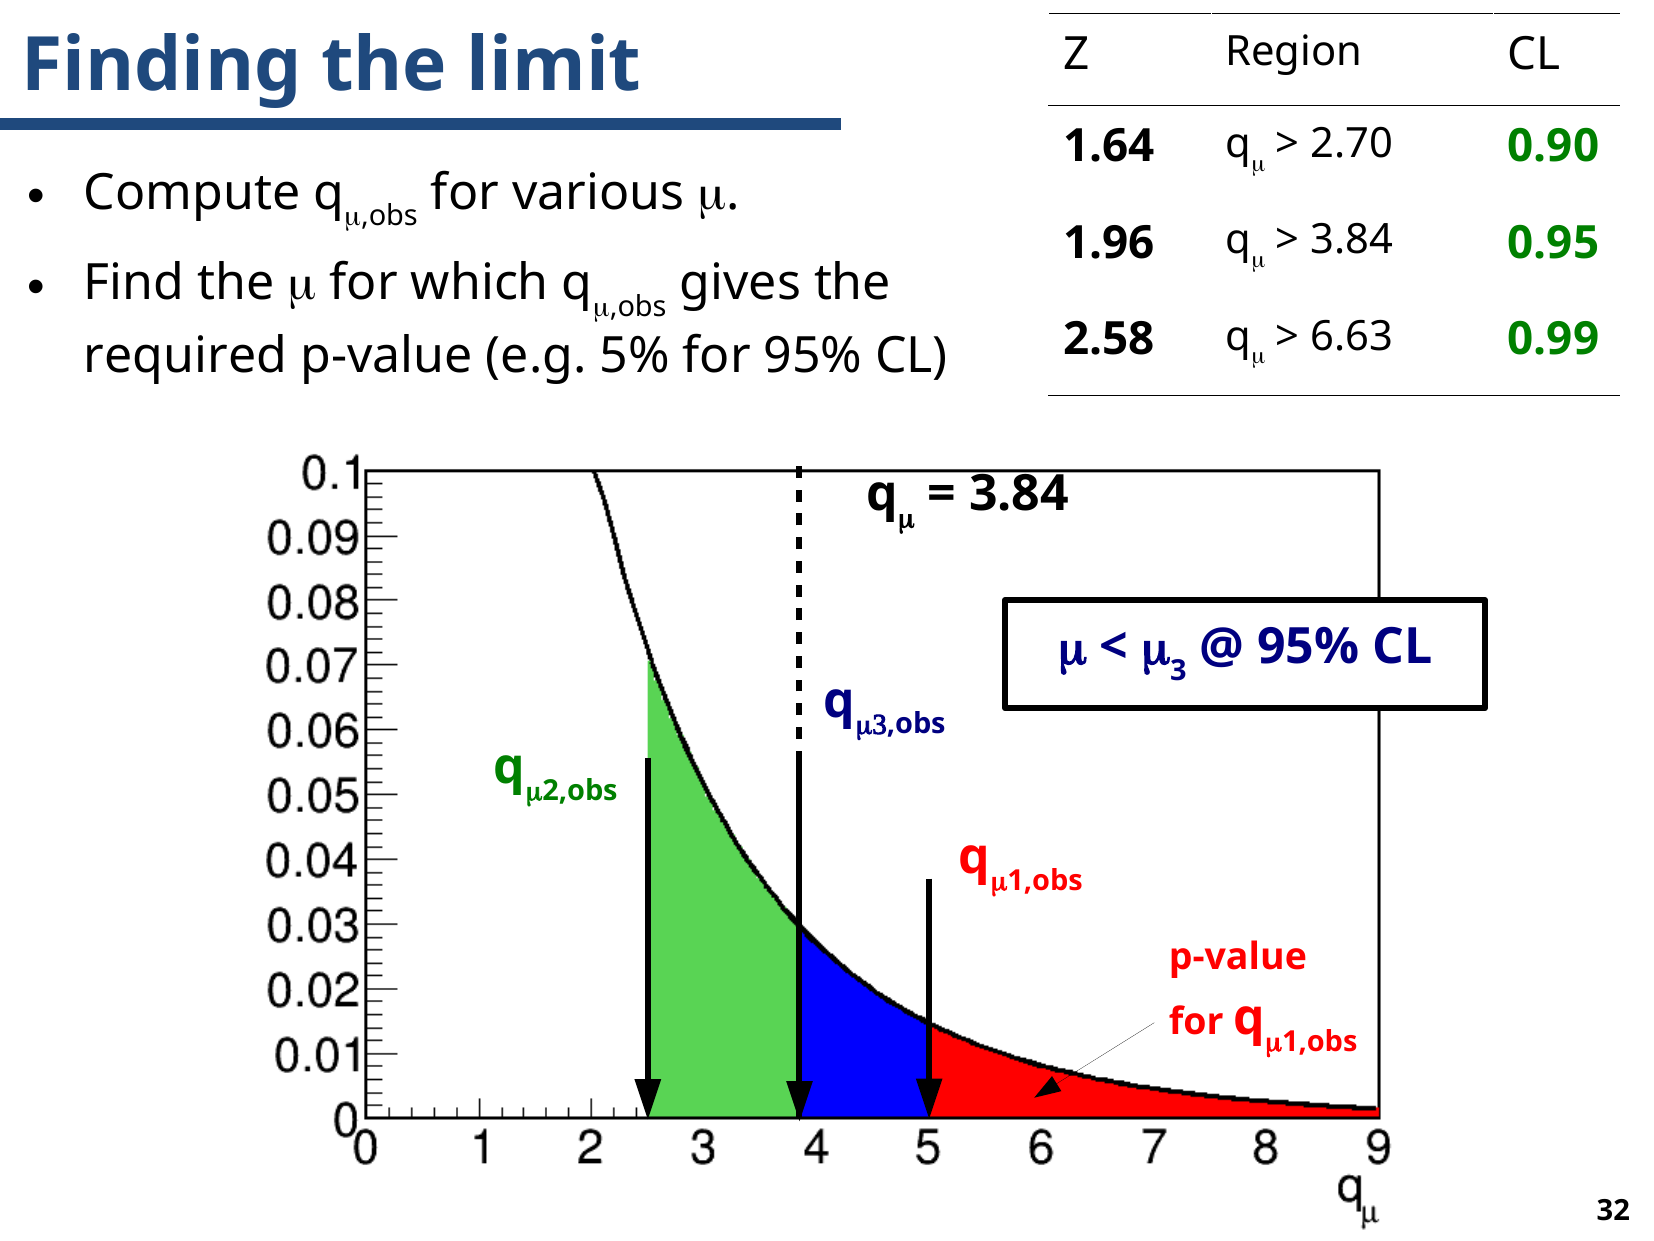

# Finding the limit
| Z | Region | CL |
| --- | --- | --- |
| 1.64 | qm > 2.70 | 0.90 |
| 1.96 | qm > 3.84 | 0.95 |
| 2.58 | qm > 6.63 | 0.99 |
Compute qm,obs for various m.
Find the m for which qm,obs gives the
required p-value (e.g. 5% for 95% CL)
qm = 3.84
m < m3 @ 95% CL
qm3,obs
qm2,obs
qm1,obs
p-value for qm1,obs
32